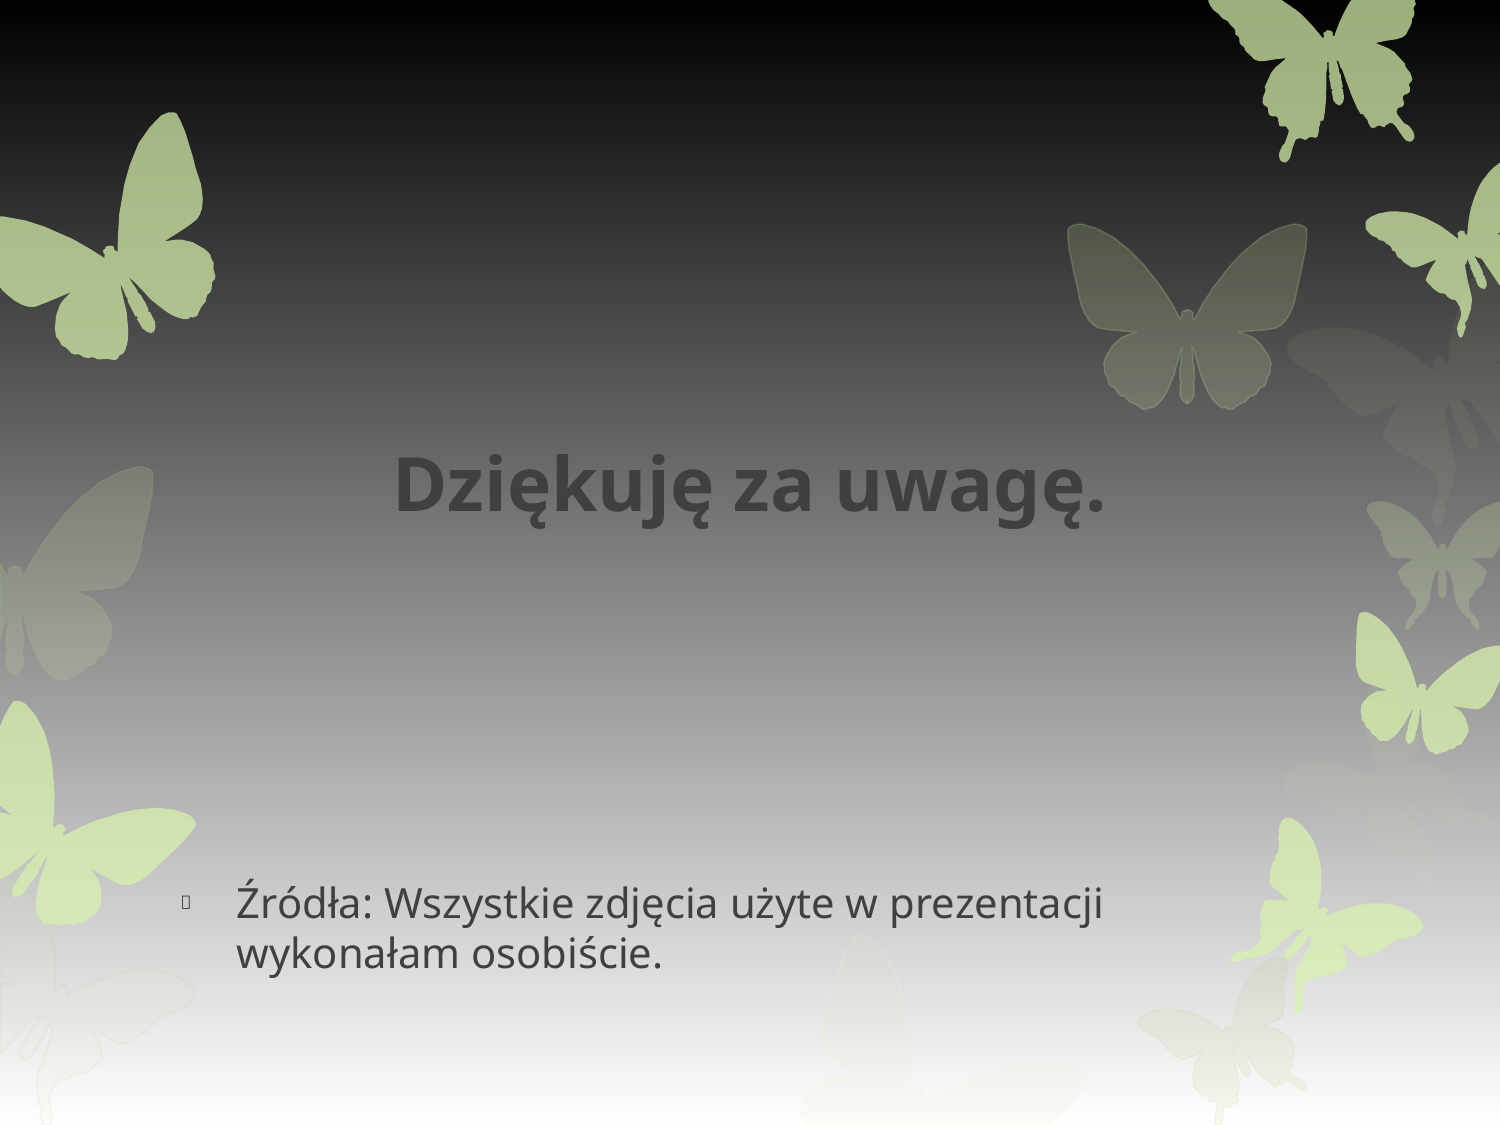

# Dziękuję za uwagę.
Źródła: Wszystkie zdjęcia użyte w prezentacji wykonałam osobiście.